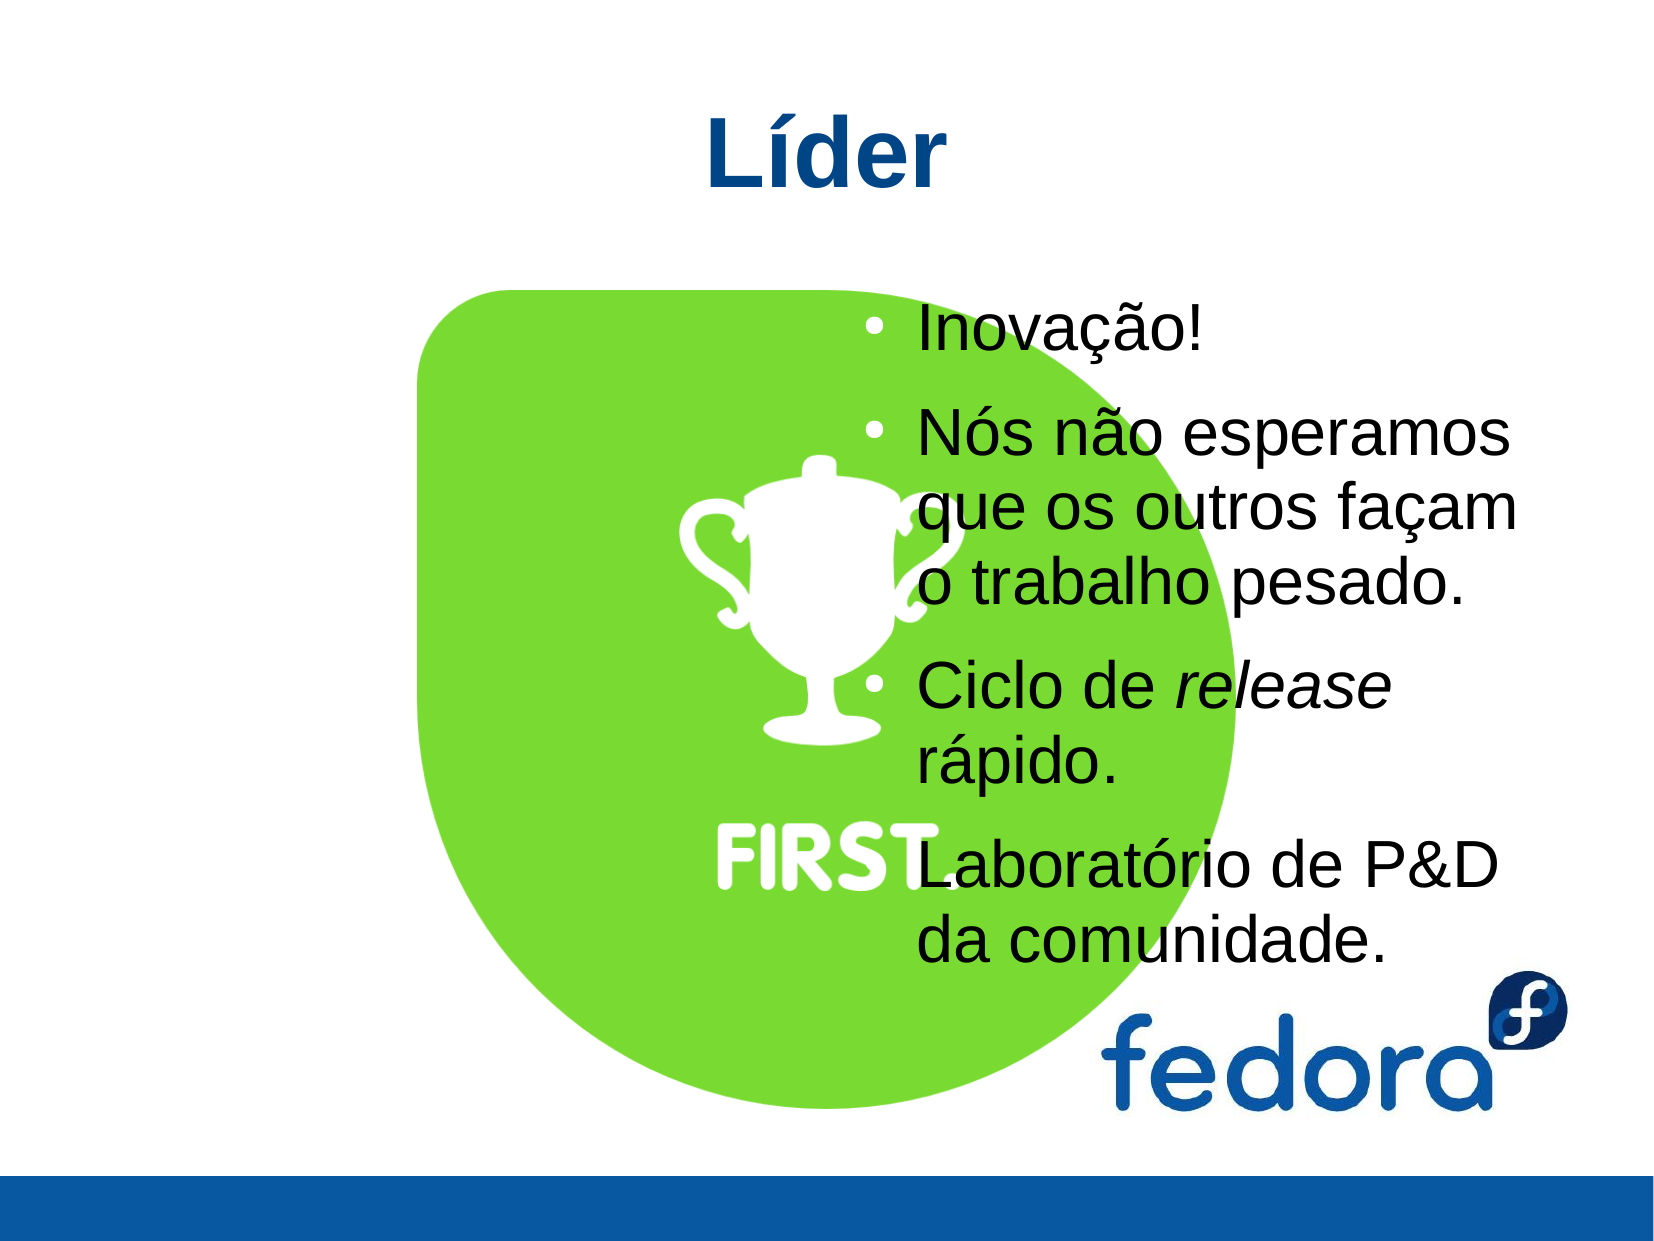

# Líder
Inovação!
Nós não esperamos que os outros façam o trabalho pesado.
Ciclo de release rápido.
Laboratório de P&D da comunidade.